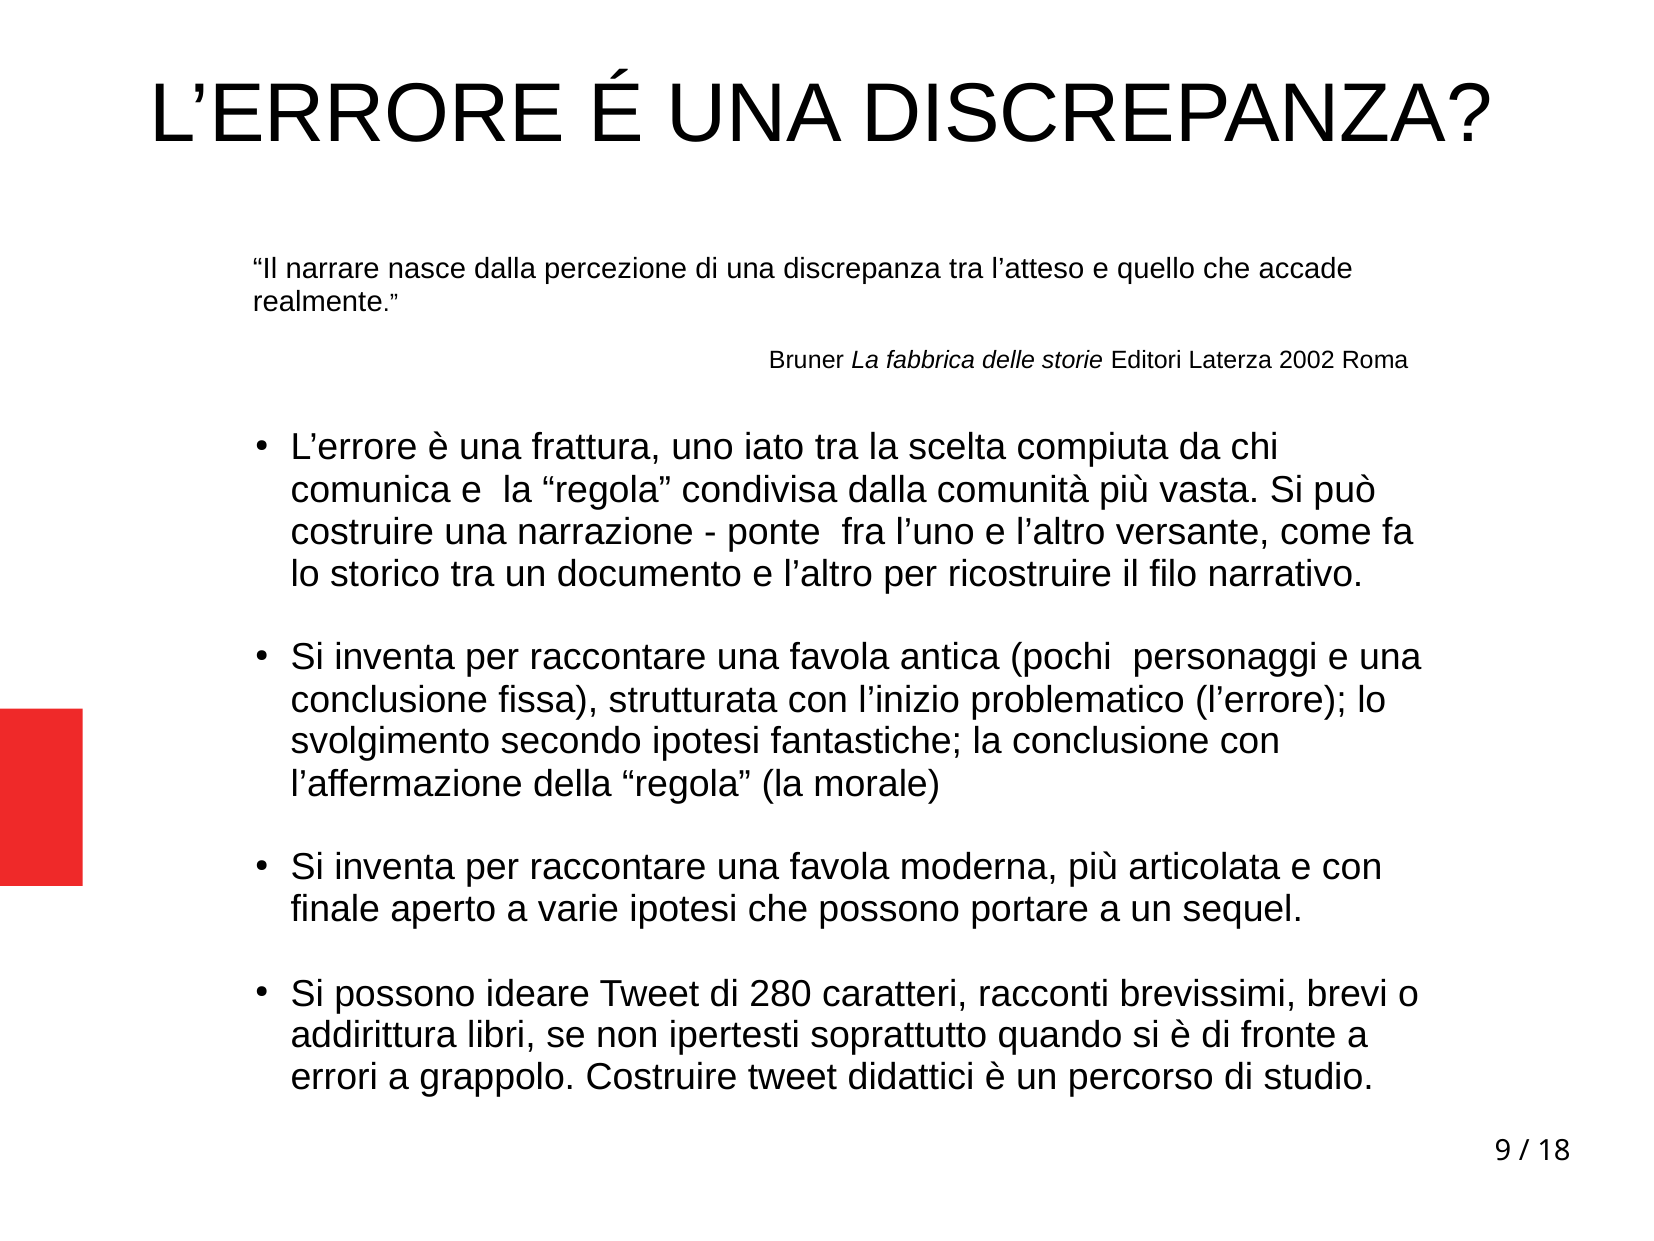

L’ERRORE É UNA DISCREPANZA?
“Il narrare nasce dalla percezione di una discrepanza tra l’atteso e quello che accade realmente.”
Bruner La fabbrica delle storie Editori Laterza 2002 Roma
L’errore è una frattura, uno iato tra la scelta compiuta da chi comunica e la “regola” condivisa dalla comunità più vasta. Si può costruire una narrazione - ponte fra l’uno e l’altro versante, come fa lo storico tra un documento e l’altro per ricostruire il filo narrativo.
Si inventa per raccontare una favola antica (pochi personaggi e una conclusione fissa), strutturata con l’inizio problematico (l’errore); lo svolgimento secondo ipotesi fantastiche; la conclusione con l’affermazione della “regola” (la morale)
Si inventa per raccontare una favola moderna, più articolata e con finale aperto a varie ipotesi che possono portare a un sequel.
Si possono ideare Tweet di 280 caratteri, racconti brevissimi, brevi o addirittura libri, se non ipertesti soprattutto quando si è di fronte a errori a grappolo. Costruire tweet didattici è un percorso di studio.
9